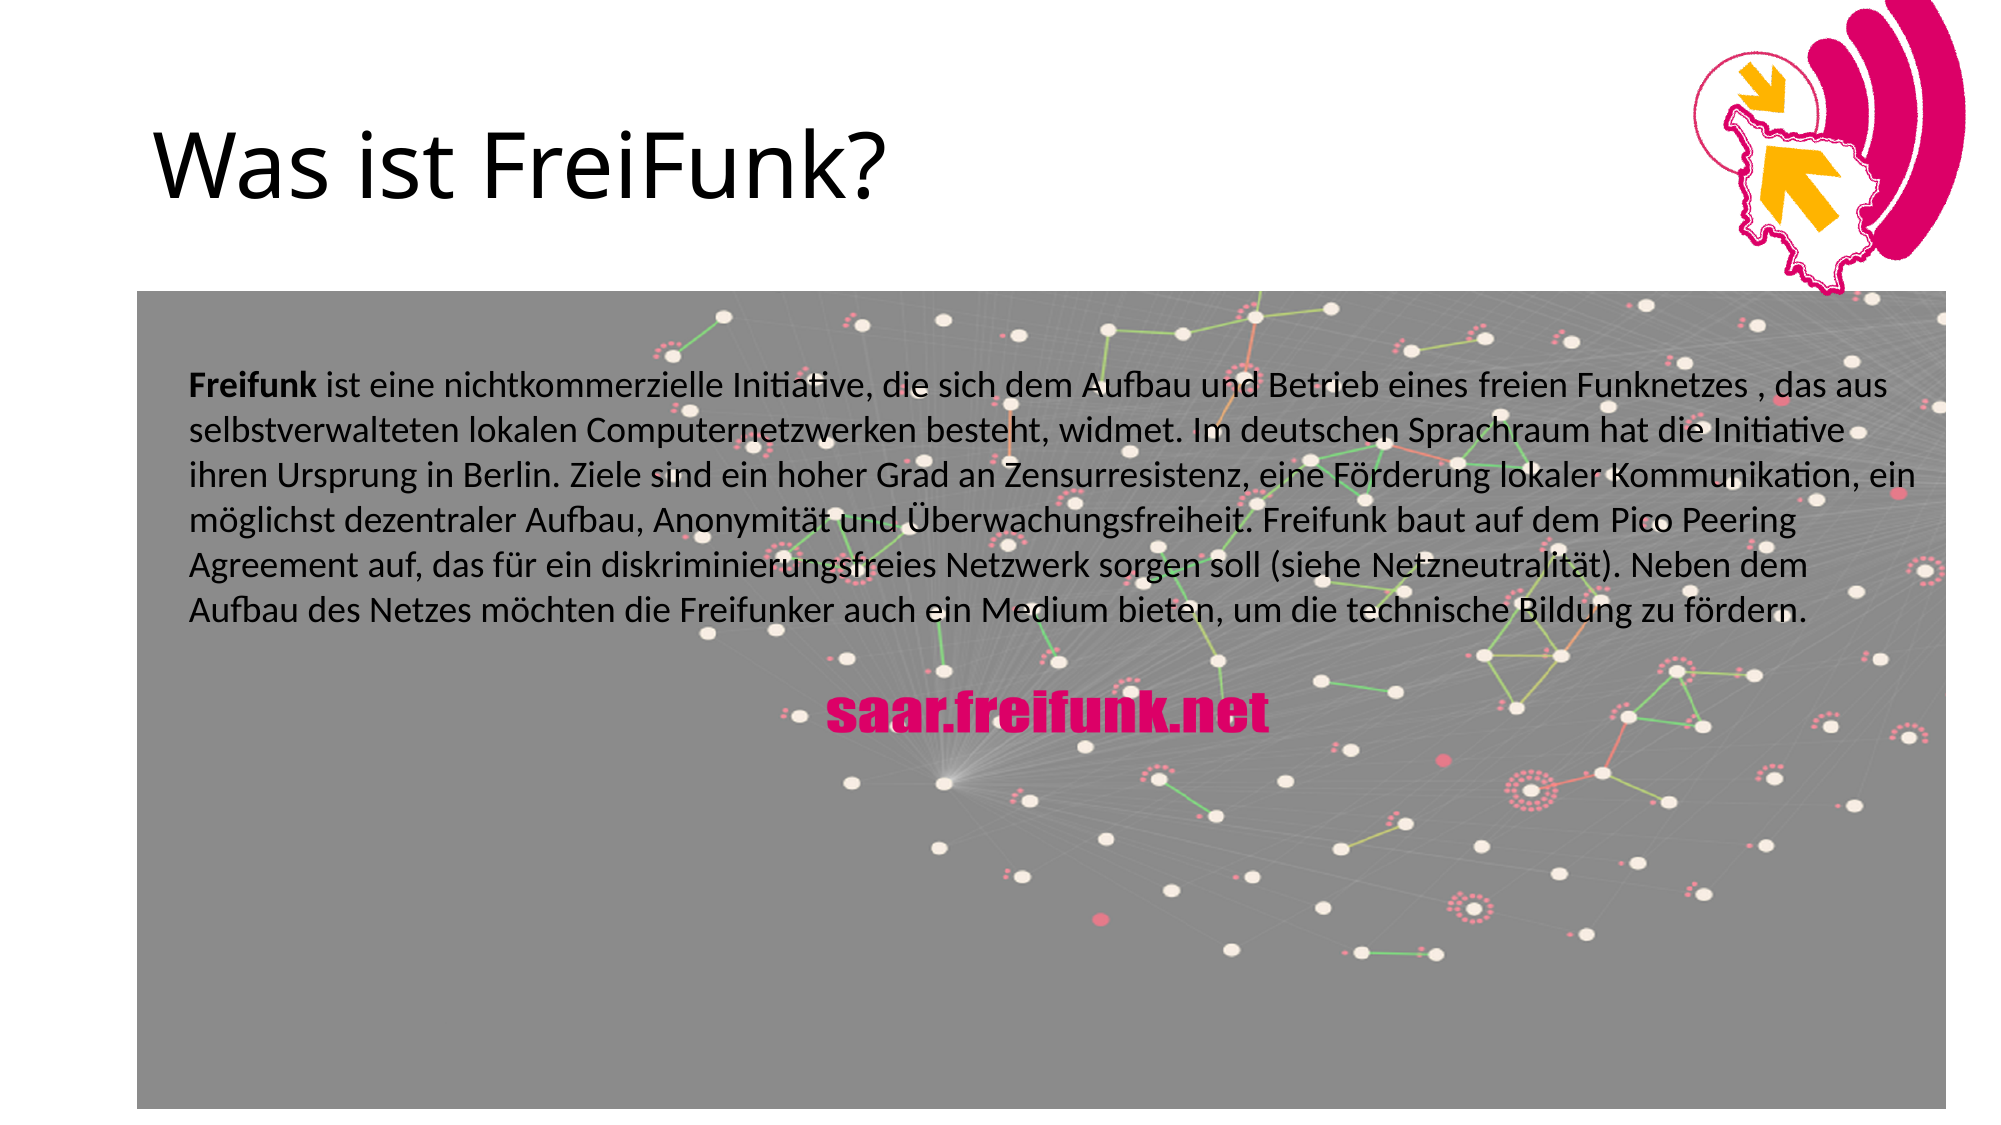

# Was ist FreiFunk?
Freifunk ist eine nichtkommerzielle Initiative, die sich dem Aufbau und Betrieb eines freien Funknetzes , das aus selbstverwalteten lokalen Computernetzwerken besteht, widmet. Im deutschen Sprachraum hat die Initiative ihren Ursprung in Berlin. Ziele sind ein hoher Grad an Zensurresistenz, eine Förderung lokaler Kommunikation, ein möglichst dezentraler Aufbau, Anonymität und Überwachungsfreiheit. Freifunk baut auf dem Pico Peering Agreement auf, das für ein diskriminierungsfreies Netzwerk sorgen soll (siehe Netzneutralität). Neben dem Aufbau des Netzes möchten die Freifunker auch ein Medium bieten, um die technische Bildung zu fördern.